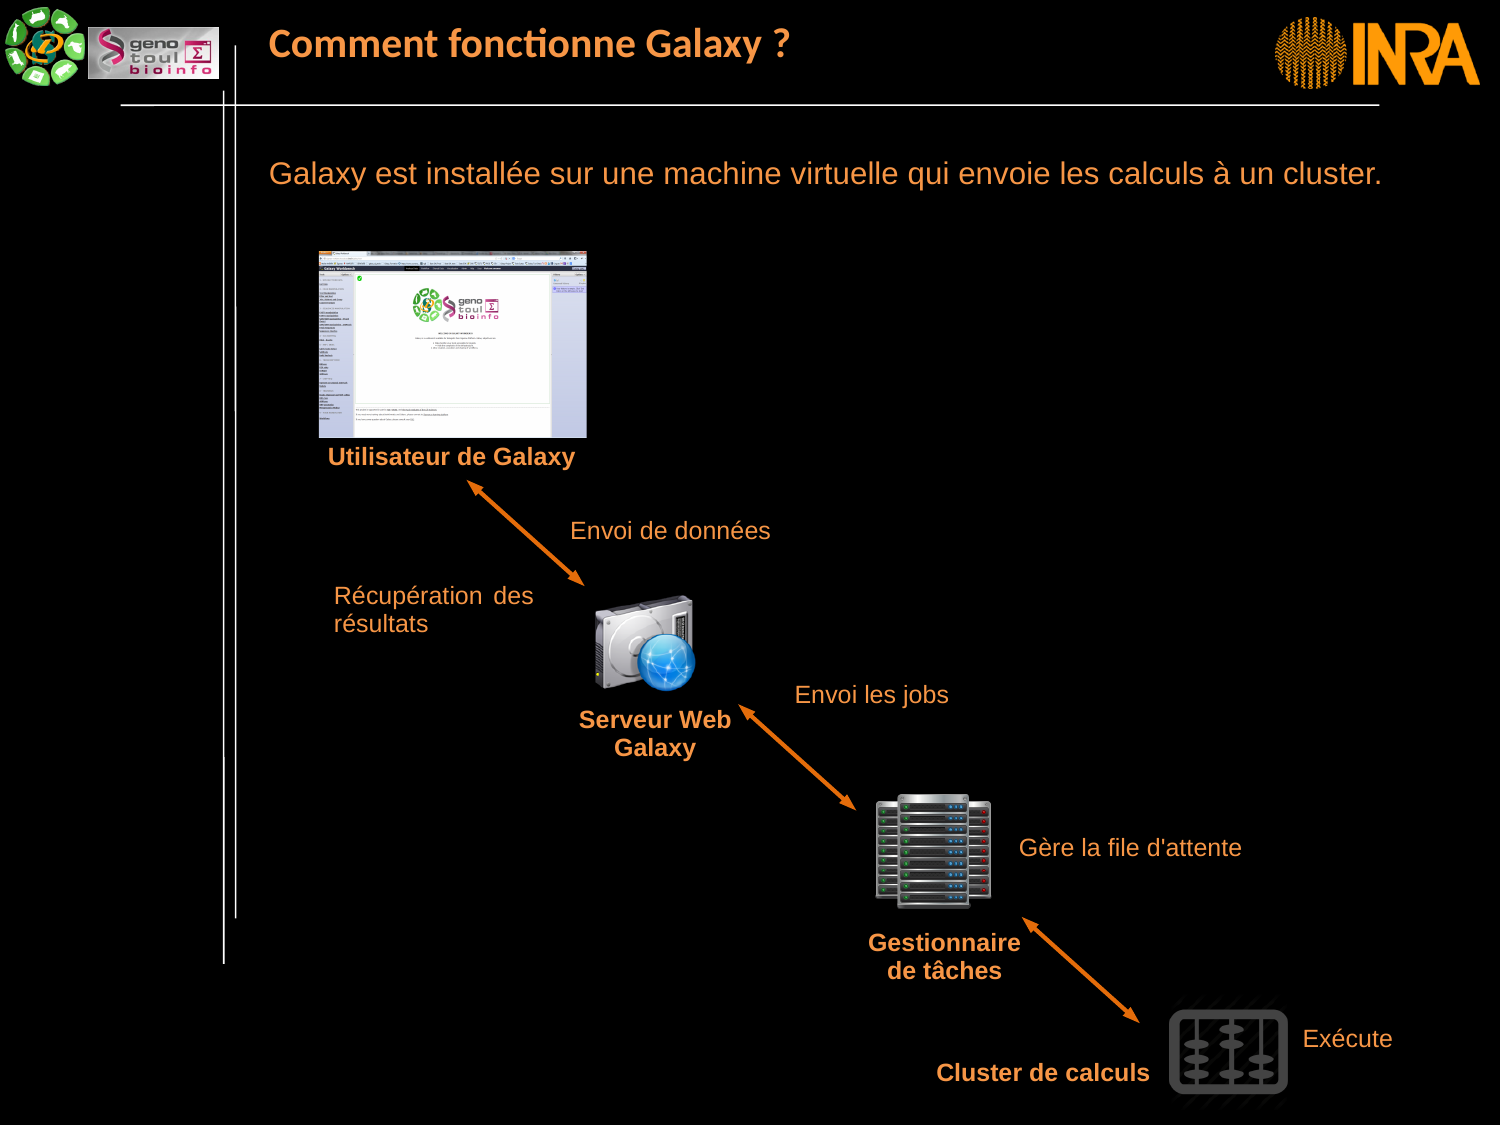

Comment fonctionne Galaxy ?
Galaxy est installée sur une machine virtuelle qui envoie les calculs à un cluster.
Utilisateur de Galaxy
Envoi de données
Récupération des résultats
Envoi les jobs
Serveur Web
Galaxy
Gère la file d'attente
Gestionnaire de tâches
Exécute
Cluster de calculs
Cluster de calculs